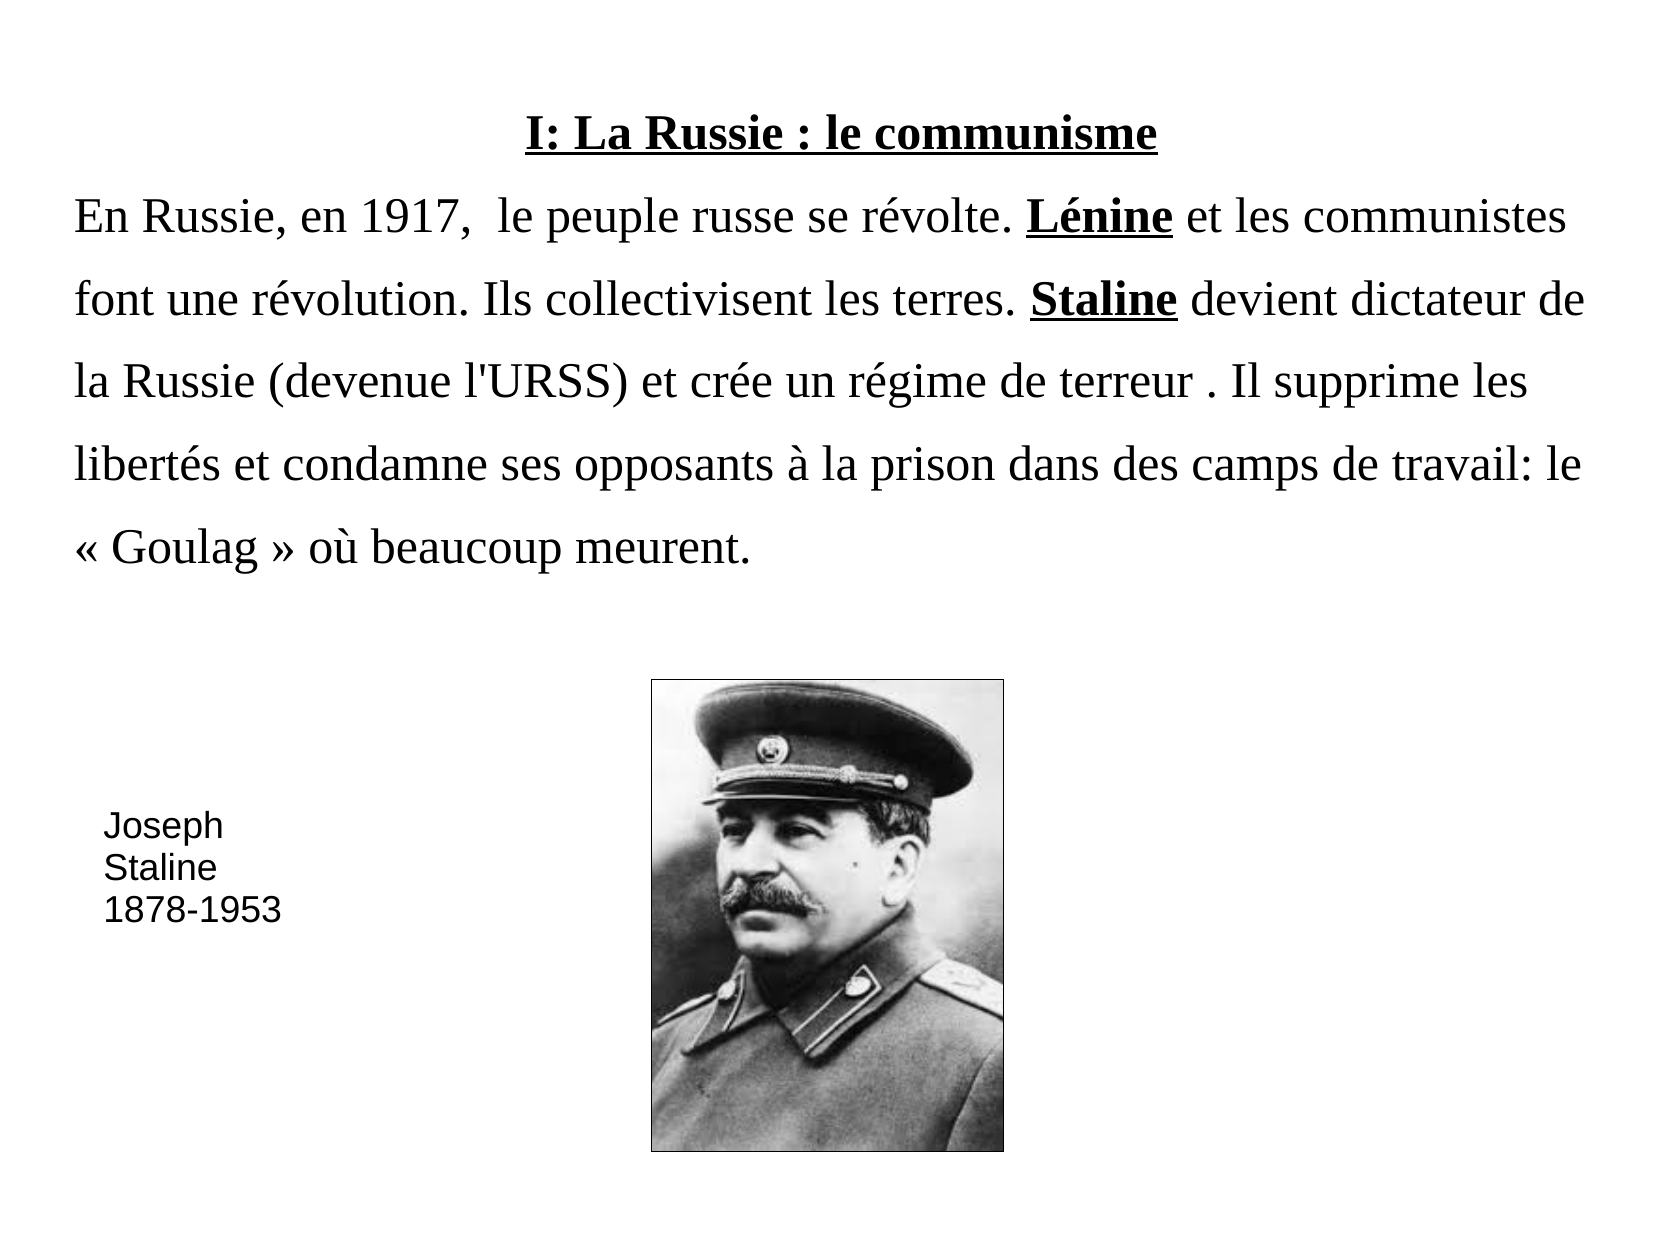

I: La Russie : le communisme
En Russie, en 1917, le peuple russe se révolte. Lénine et les communistes font une révolution. Ils collectivisent les terres. Staline devient dictateur de la Russie (devenue l'URSS) et crée un régime de terreur . Il supprime les libertés et condamne ses opposants à la prison dans des camps de travail: le « Goulag » où beaucoup meurent.
Joseph Staline
1878-1953